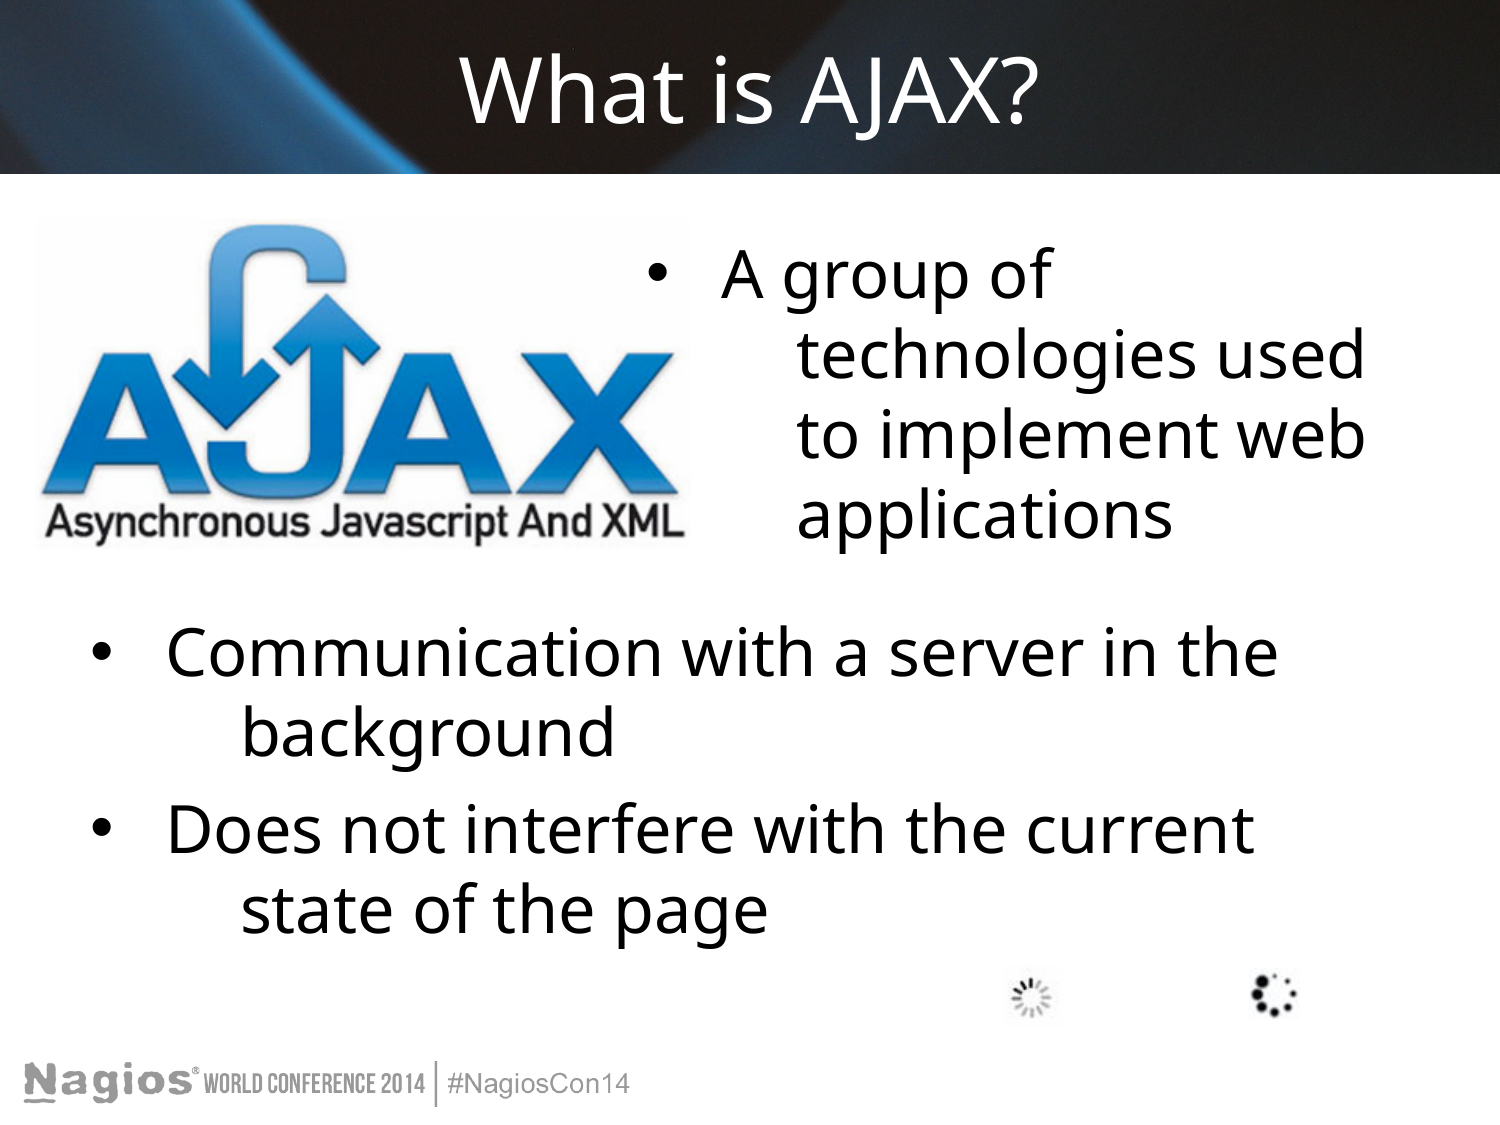

# What is AJAX?
A group of technologies used to implement web applications
Communication with a server in the background
Does not interfere with the current state of the page